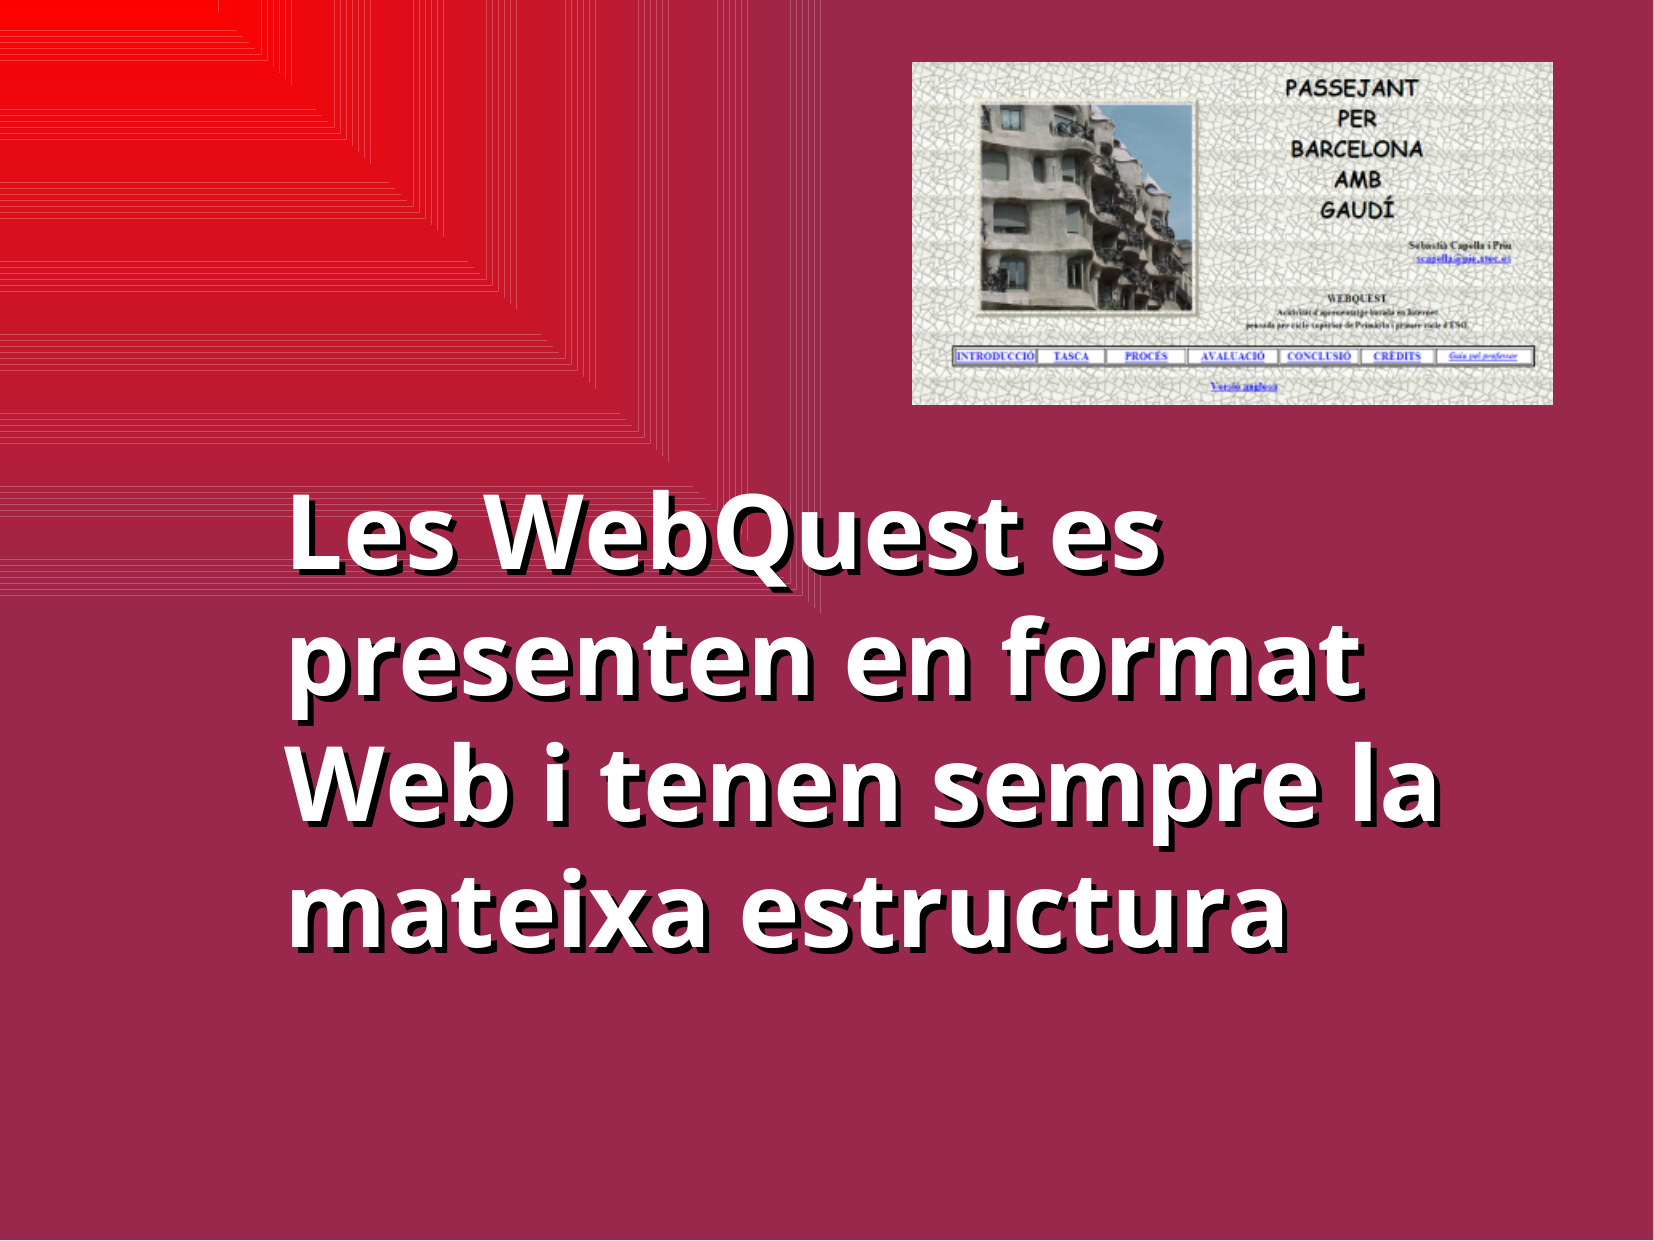

Les WebQuest es presenten en format Web i tenen sempre la mateixa estructura